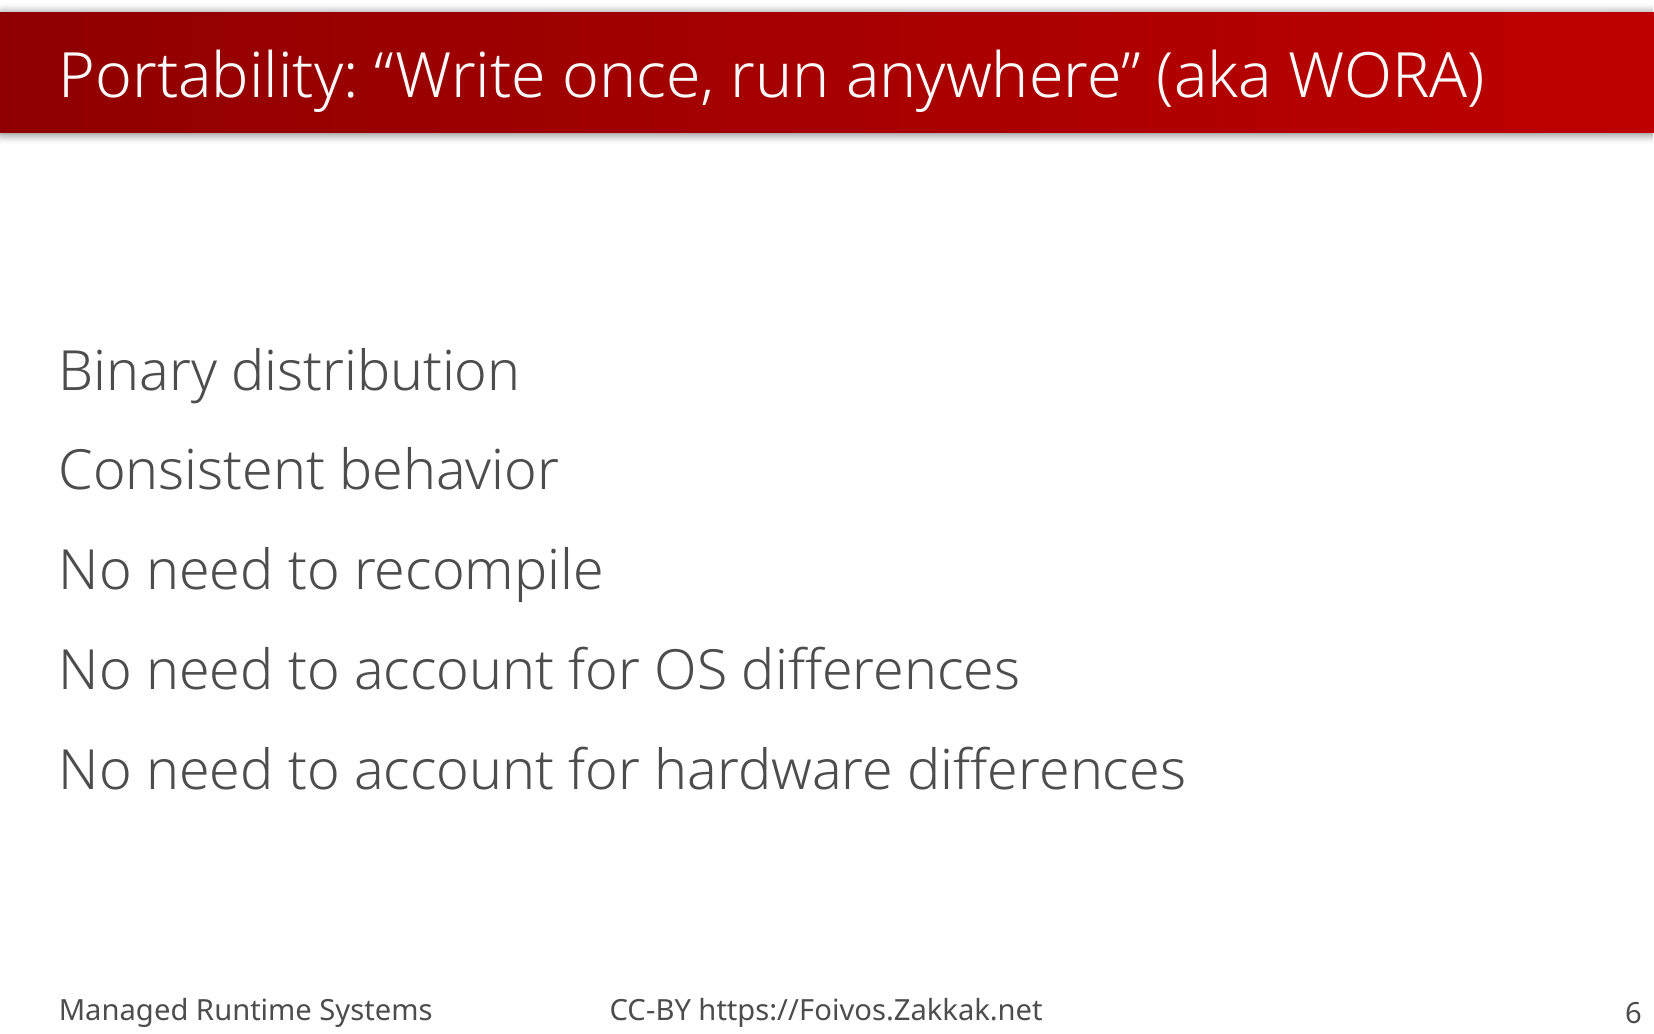

# Portability: “Write once, run anywhere” (aka WORA)
Binary distribution
Consistent behavior
No need to recompile
No need to account for OS differences
No need to account for hardware differences
Managed Runtime Systems
CC-BY https://Foivos.Zakkak.net
6